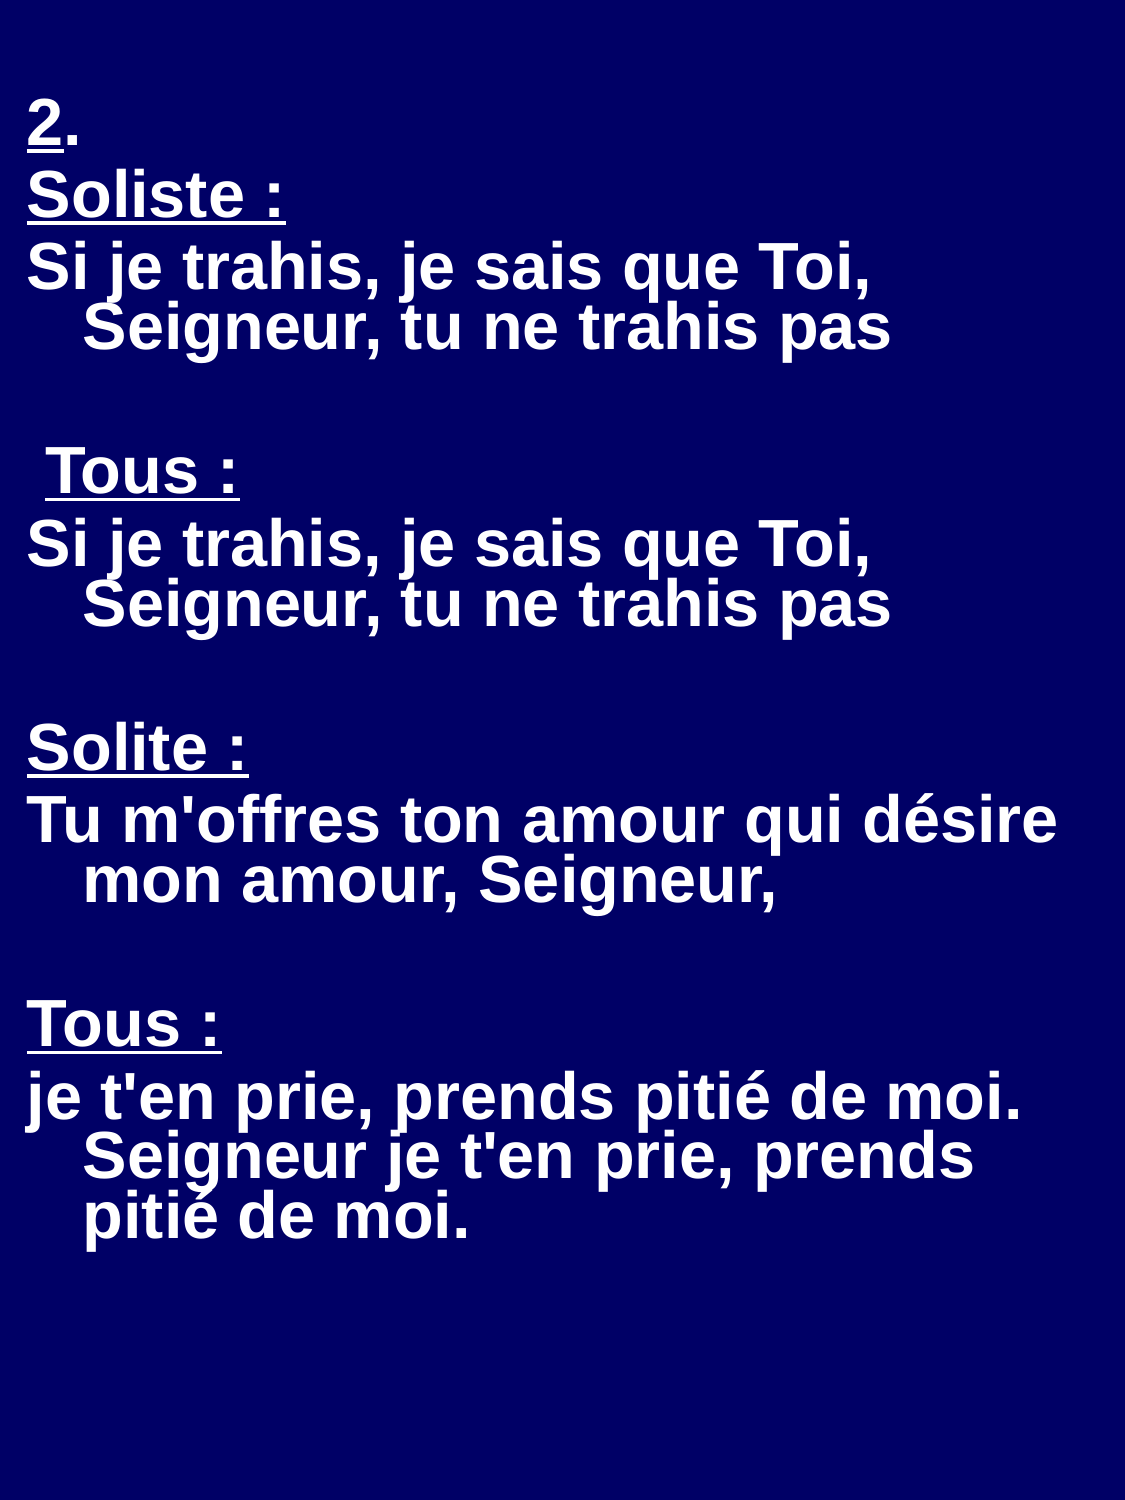

2.
Soliste :
Si je trahis, je sais que Toi, Seigneur, tu ne trahis pas
 Tous :
Si je trahis, je sais que Toi, Seigneur, tu ne trahis pas
Solite :
Tu m'offres ton amour qui désire mon amour, Seigneur,
Tous :
je t'en prie, prends pitié de moi. Seigneur je t'en prie, prends pitié de moi.